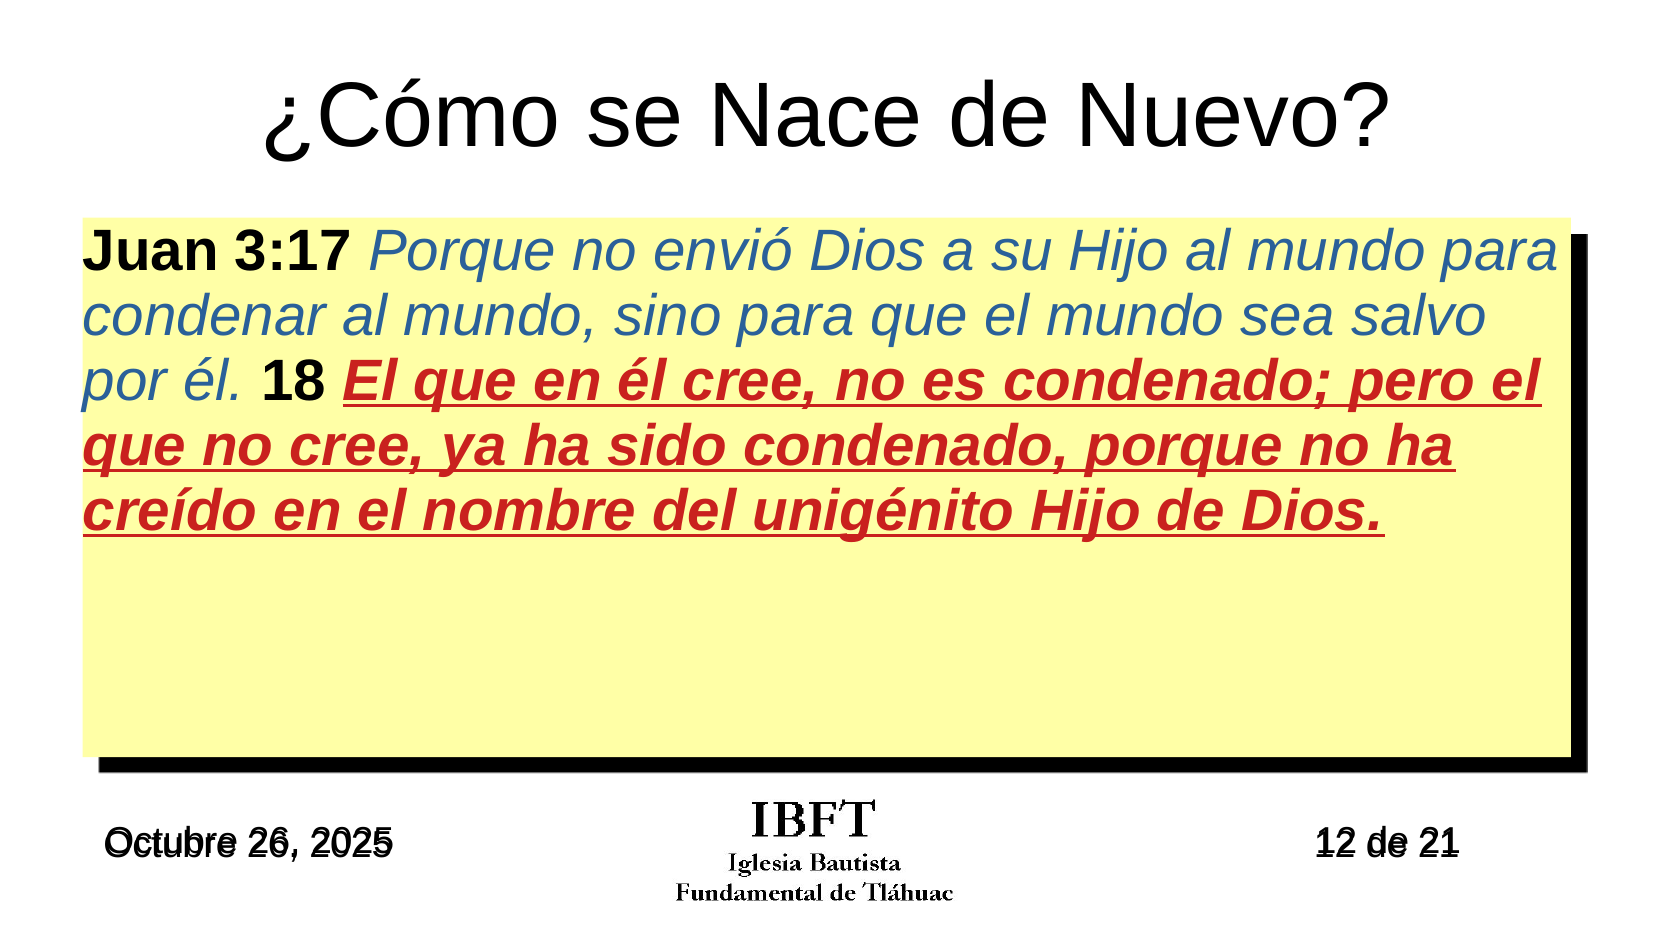

# ¿Cómo se Nace de Nuevo?
Juan 3:17 Porque no envió Dios a su Hijo al mundo para condenar al mundo, sino para que el mundo sea salvo por él. 18 El que en él cree, no es condenado; pero el que no cree, ya ha sido condenado, porque no ha creído en el nombre del unigénito Hijo de Dios.
Octubre 26, 2025
 de 21
Octubre 26, 2025
 de 21